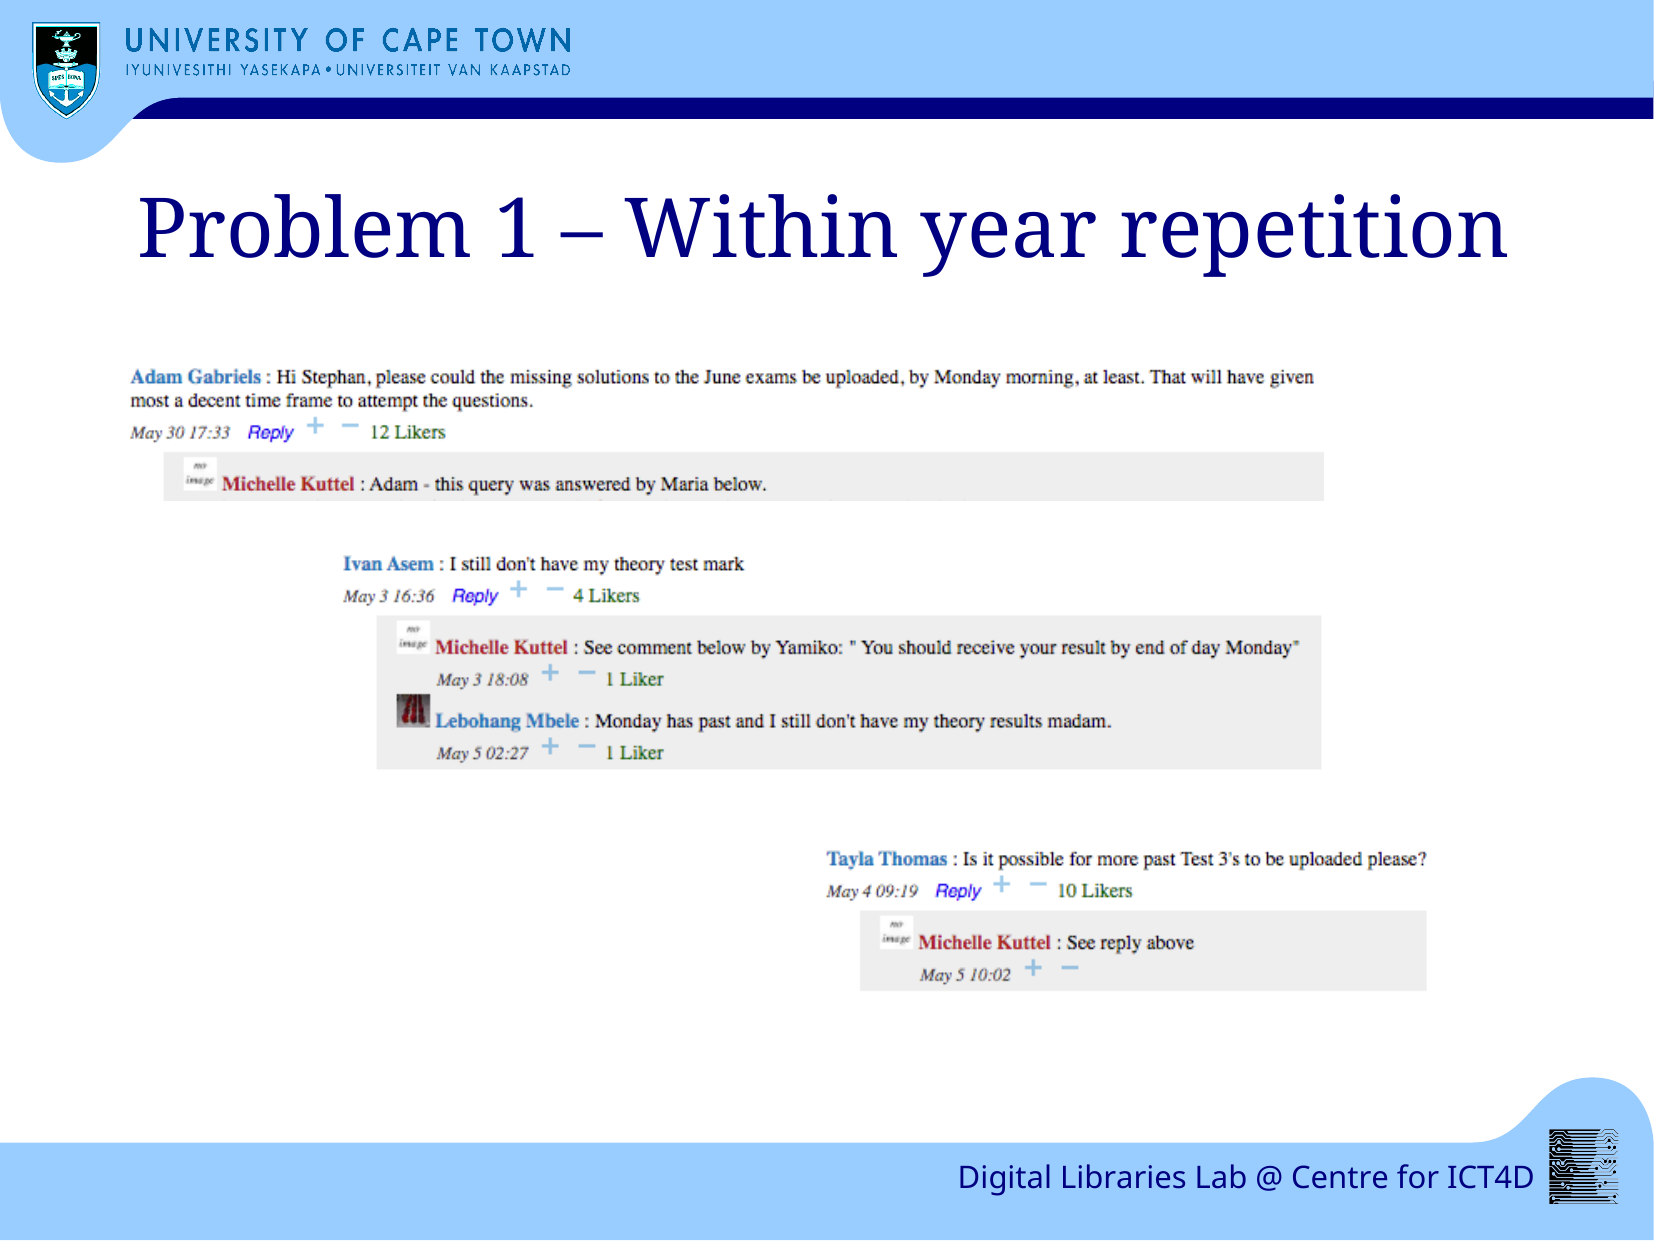

# Problem 1 – Within year repetition